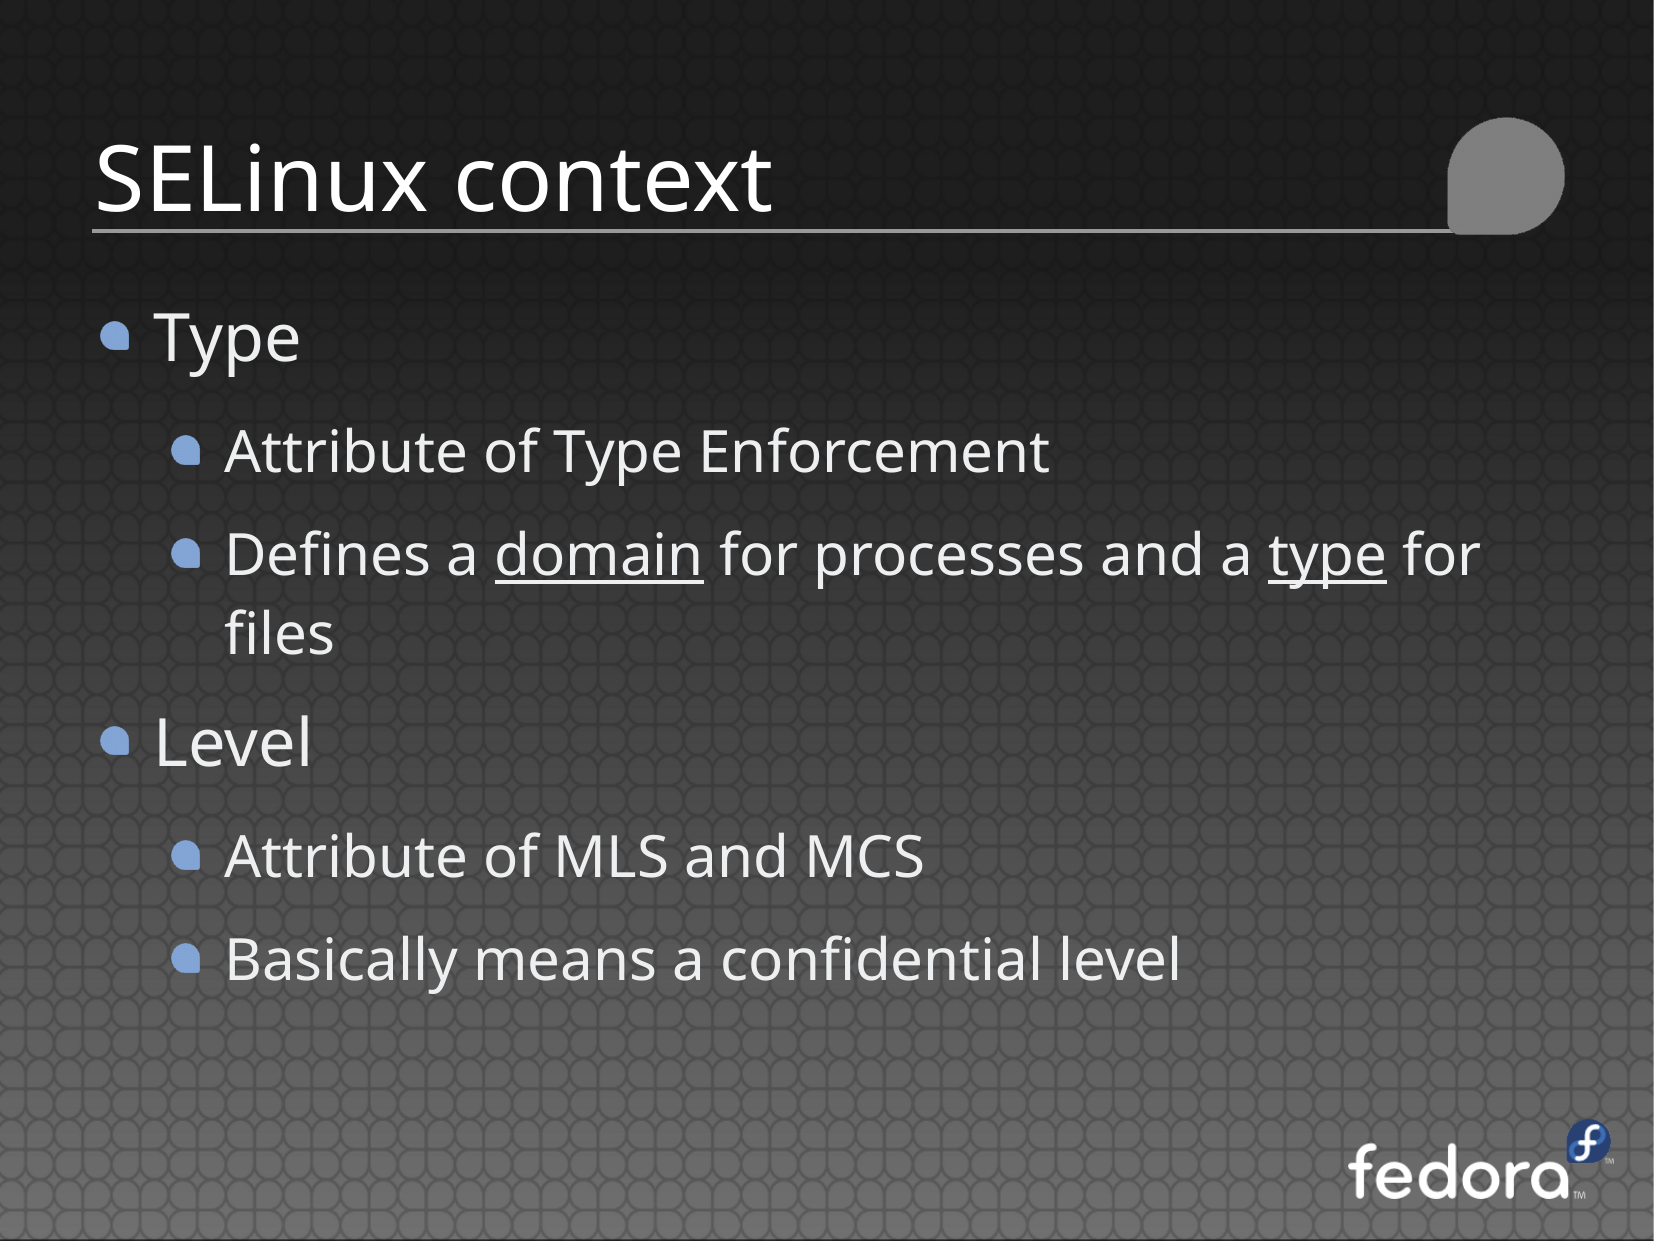

SELinux context
# Type
Attribute of Type Enforcement
Defines a domain for processes and a type for files
Level
Attribute of MLS and MCS
Basically means a confidential level